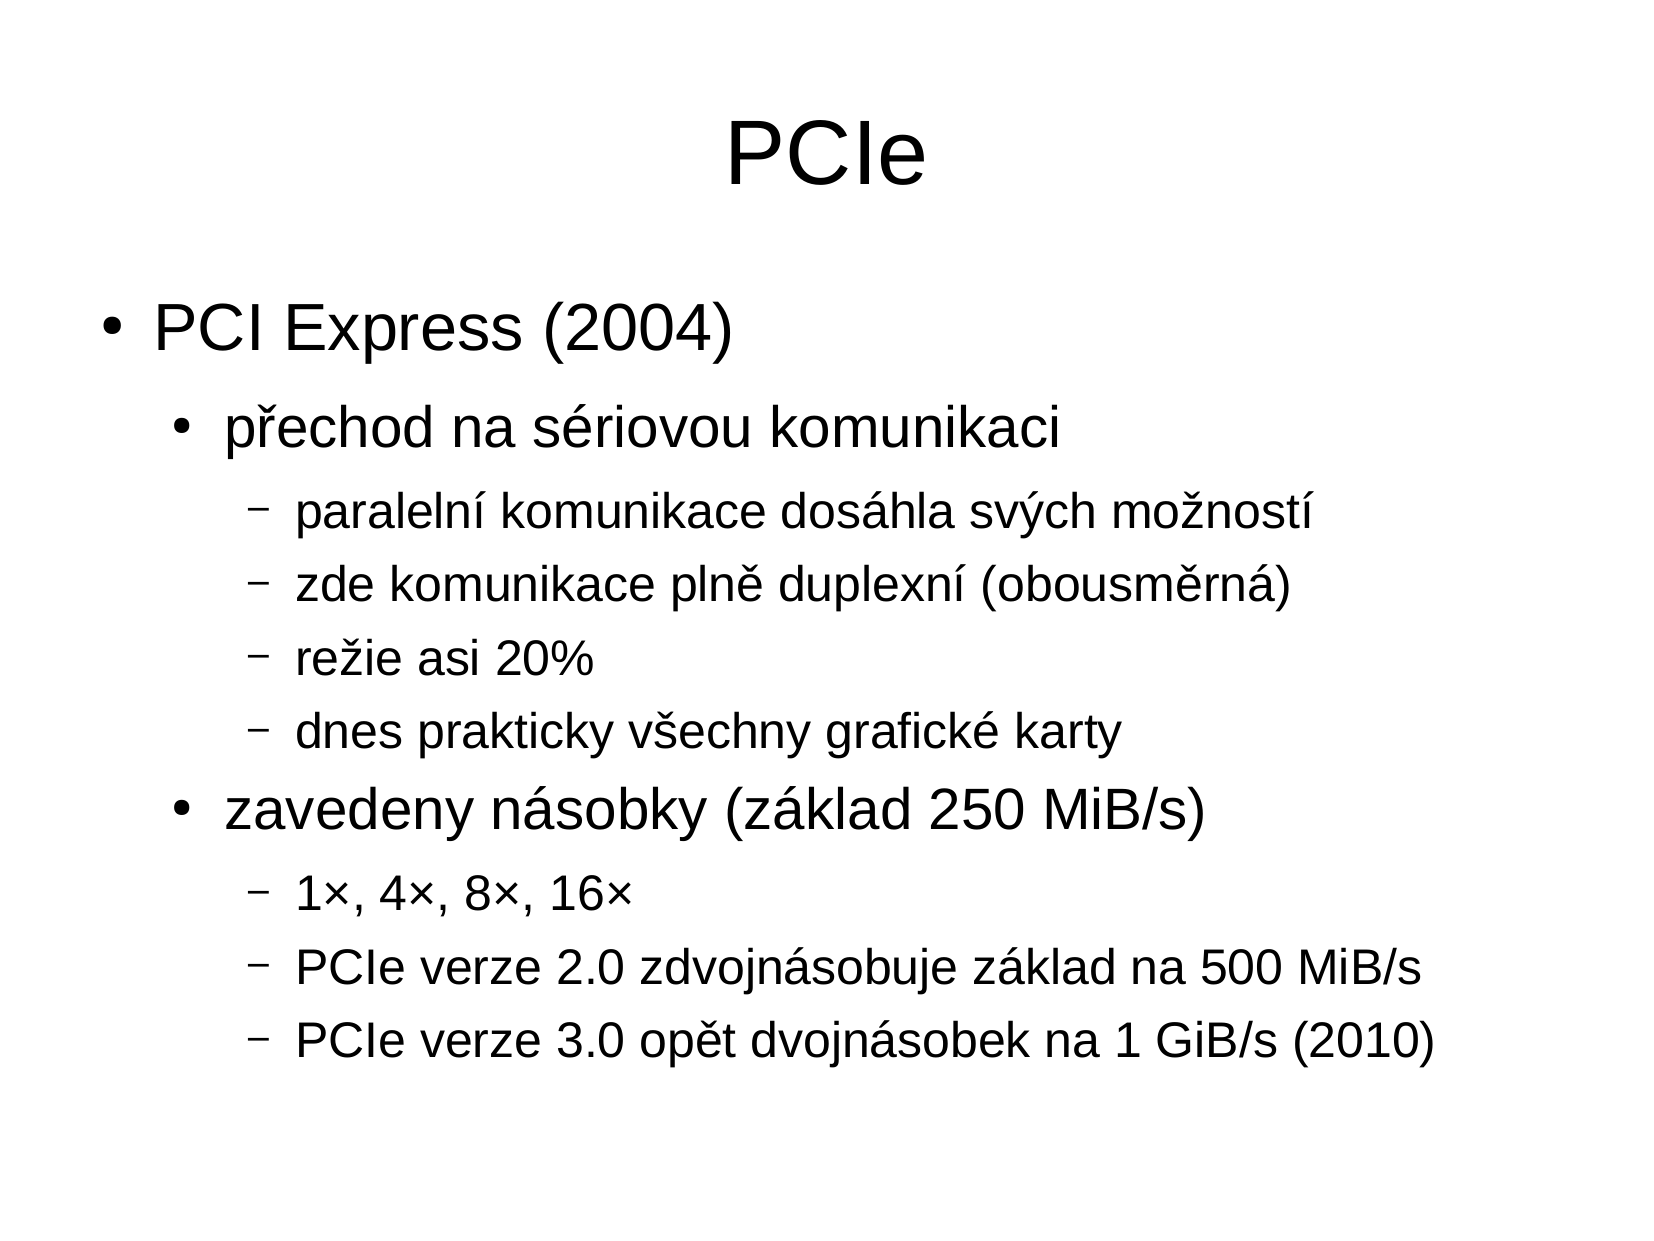

# PCIe
PCI Express (2004)
přechod na sériovou komunikaci
paralelní komunikace dosáhla svých možností
zde komunikace plně duplexní (obousměrná)
režie asi 20%
dnes prakticky všechny grafické karty
zavedeny násobky (základ 250 MiB/s)
1×, 4×, 8×, 16×
PCIe verze 2.0 zdvojnásobuje základ na 500 MiB/s
PCIe verze 3.0 opět dvojnásobek na 1 GiB/s (2010)